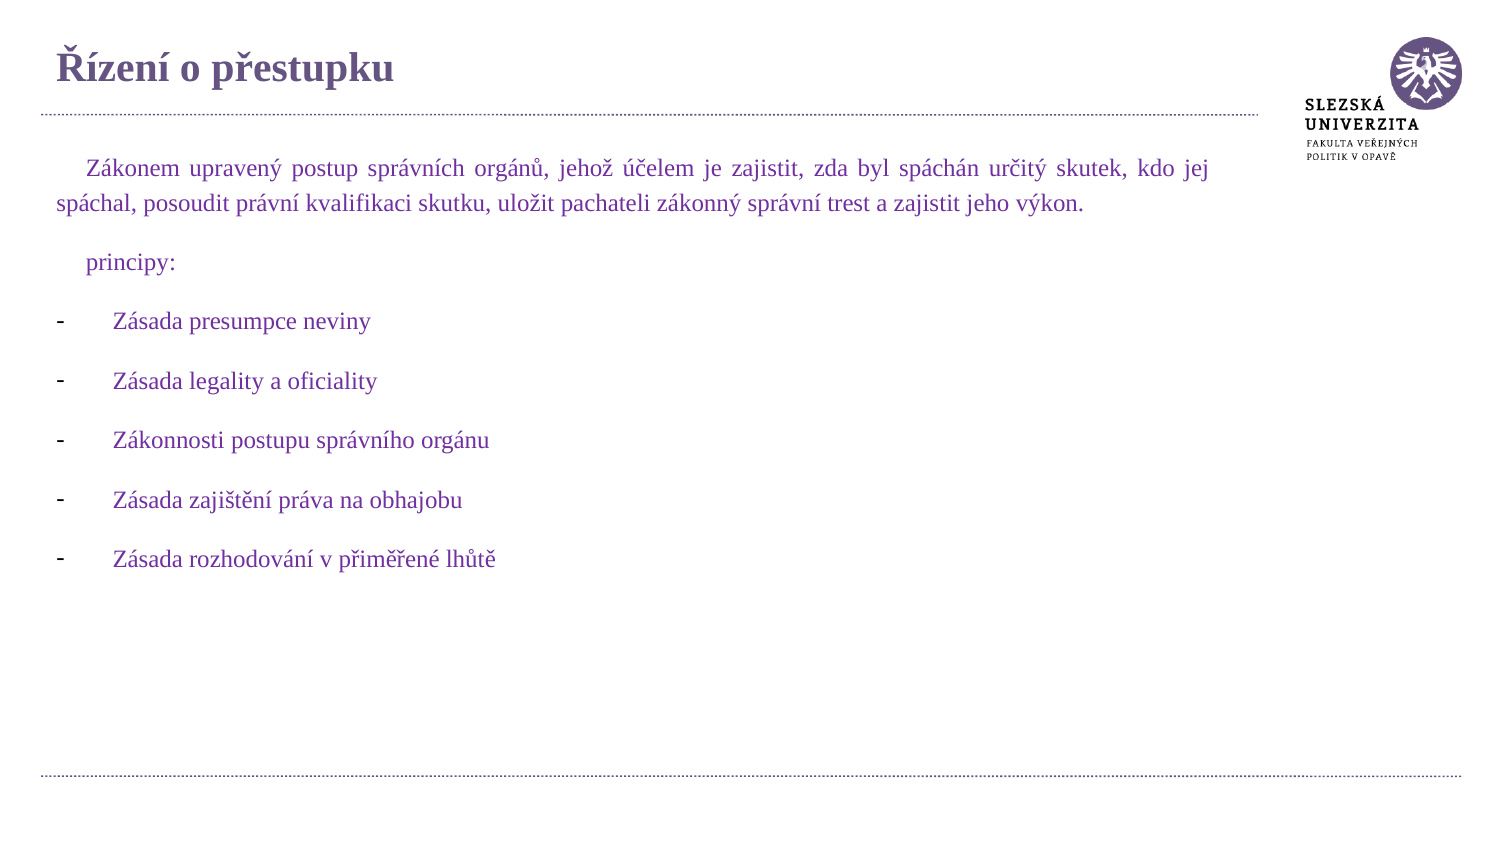

# Řízení o přestupku
Zákonem upravený postup správních orgánů, jehož účelem je zajistit, zda byl spáchán určitý skutek, kdo jej spáchal, posoudit právní kvalifikaci skutku, uložit pachateli zákonný správní trest a zajistit jeho výkon.
principy:
Zásada presumpce neviny
Zásada legality a oficiality
Zákonnosti postupu správního orgánu
Zásada zajištění práva na obhajobu
Zásada rozhodování v přiměřené lhůtě